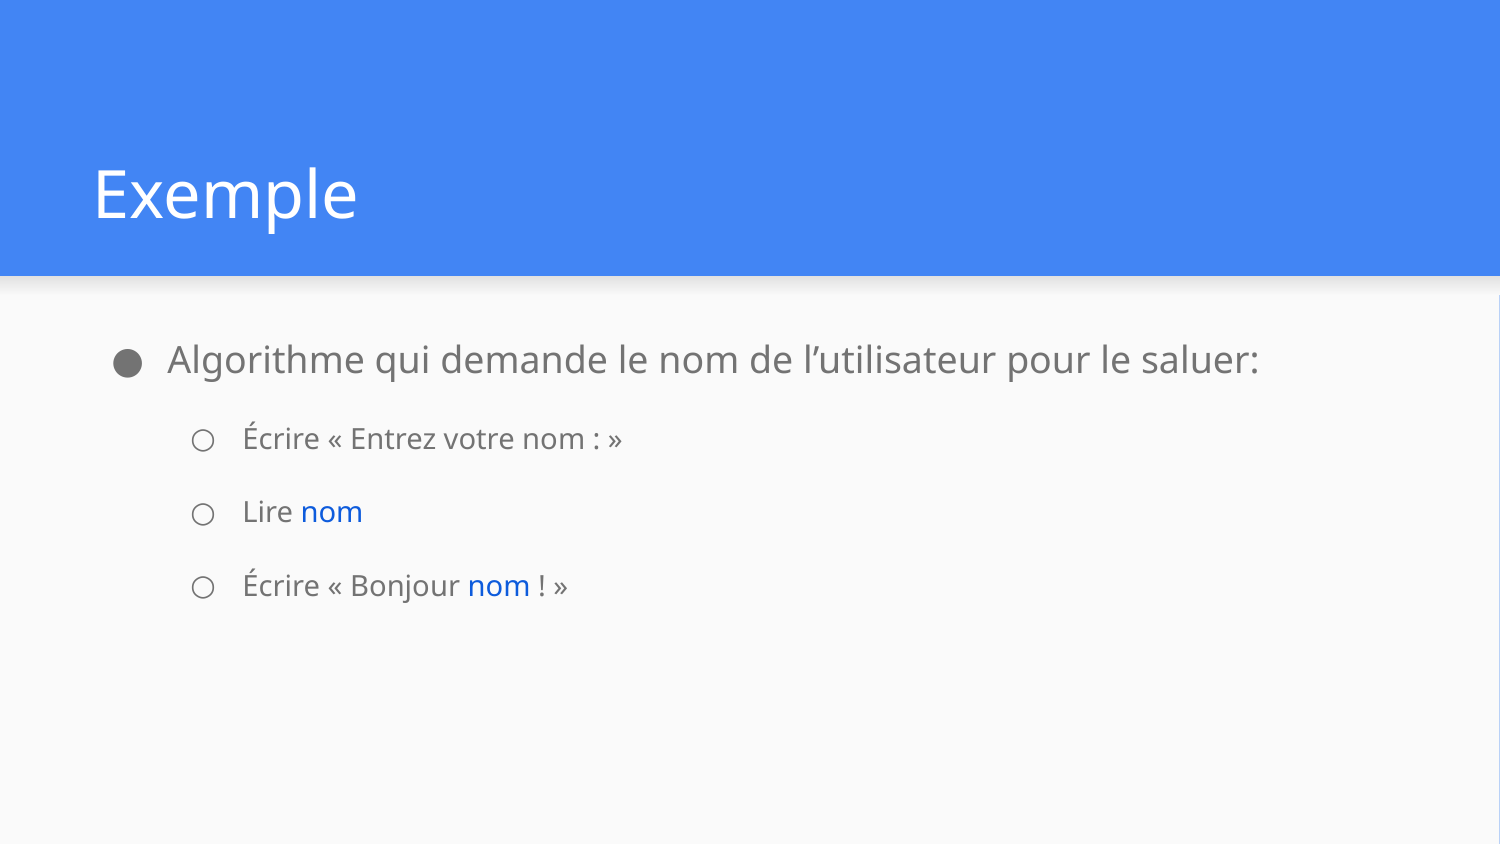

# Exemple
Algorithme qui demande le nom de l’utilisateur pour le saluer:
Écrire « Entrez votre nom : »
Lire nom
Écrire « Bonjour nom ! »